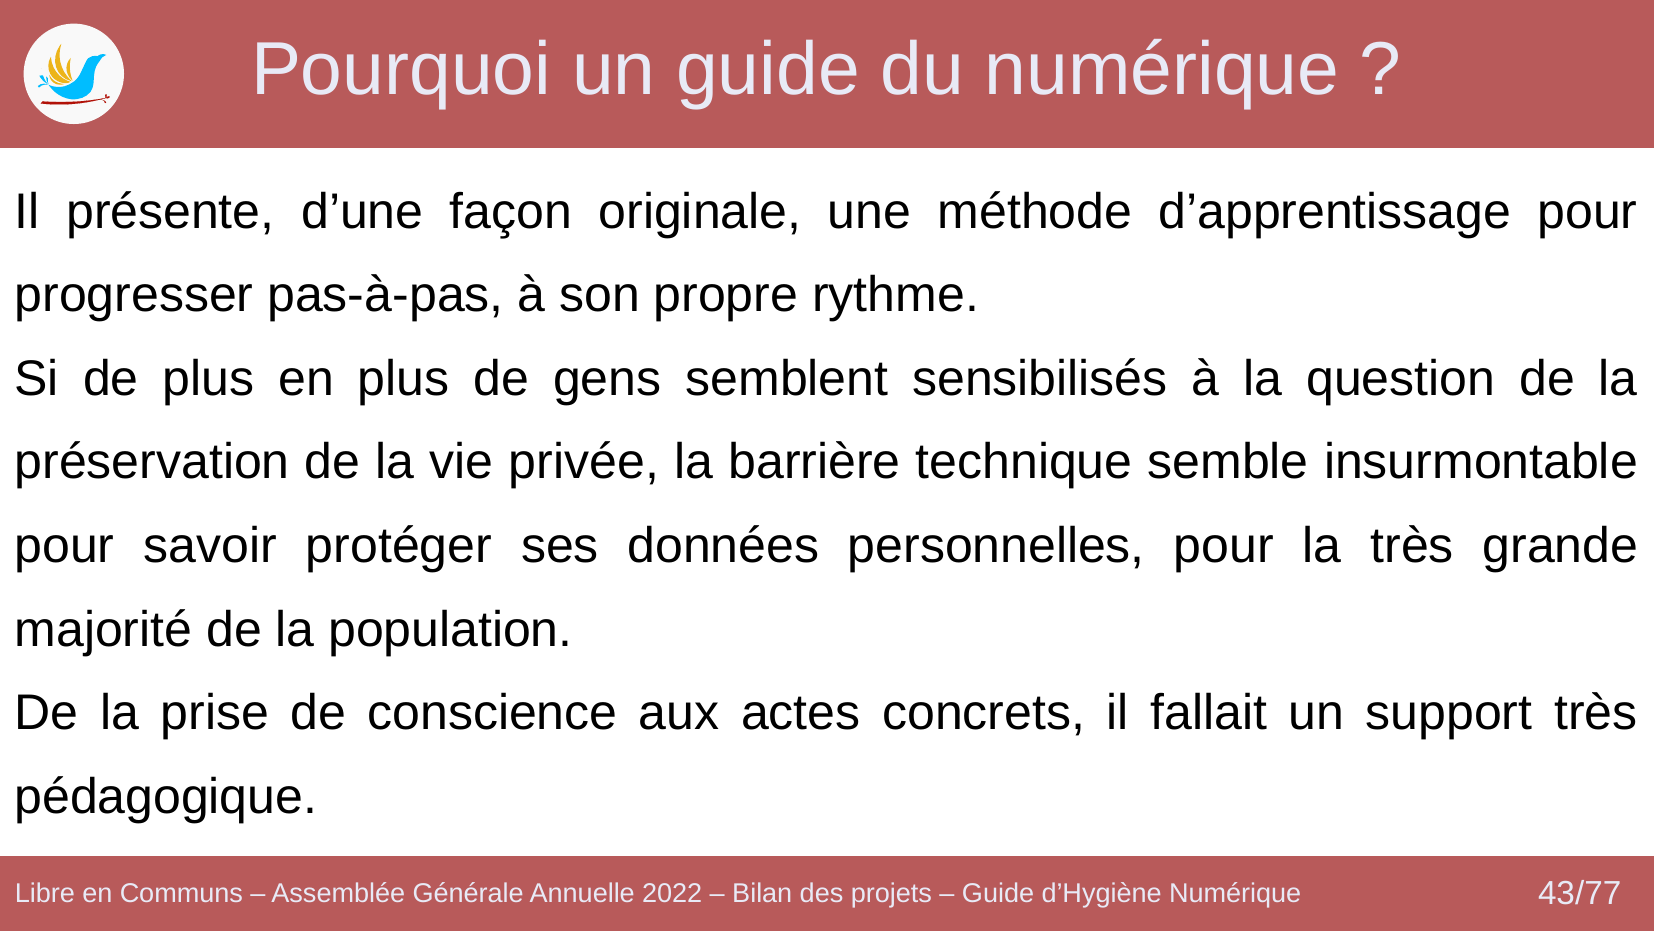

Pourquoi un guide du numérique ?
Il présente, d’une façon originale, une méthode d’apprentissage pour progresser pas-à-pas, à son propre rythme.
Si de plus en plus de gens semblent sensibilisés à la question de la préservation de la vie privée, la barrière technique semble insurmontable pour savoir protéger ses données personnelles, pour la très grande majorité de la population.
De la prise de conscience aux actes concrets, il fallait un support très pédagogique.
Libre en Communs – Assemblée Générale Annuelle 2022 – Bilan des projets – Guide d’Hygiène Numérique